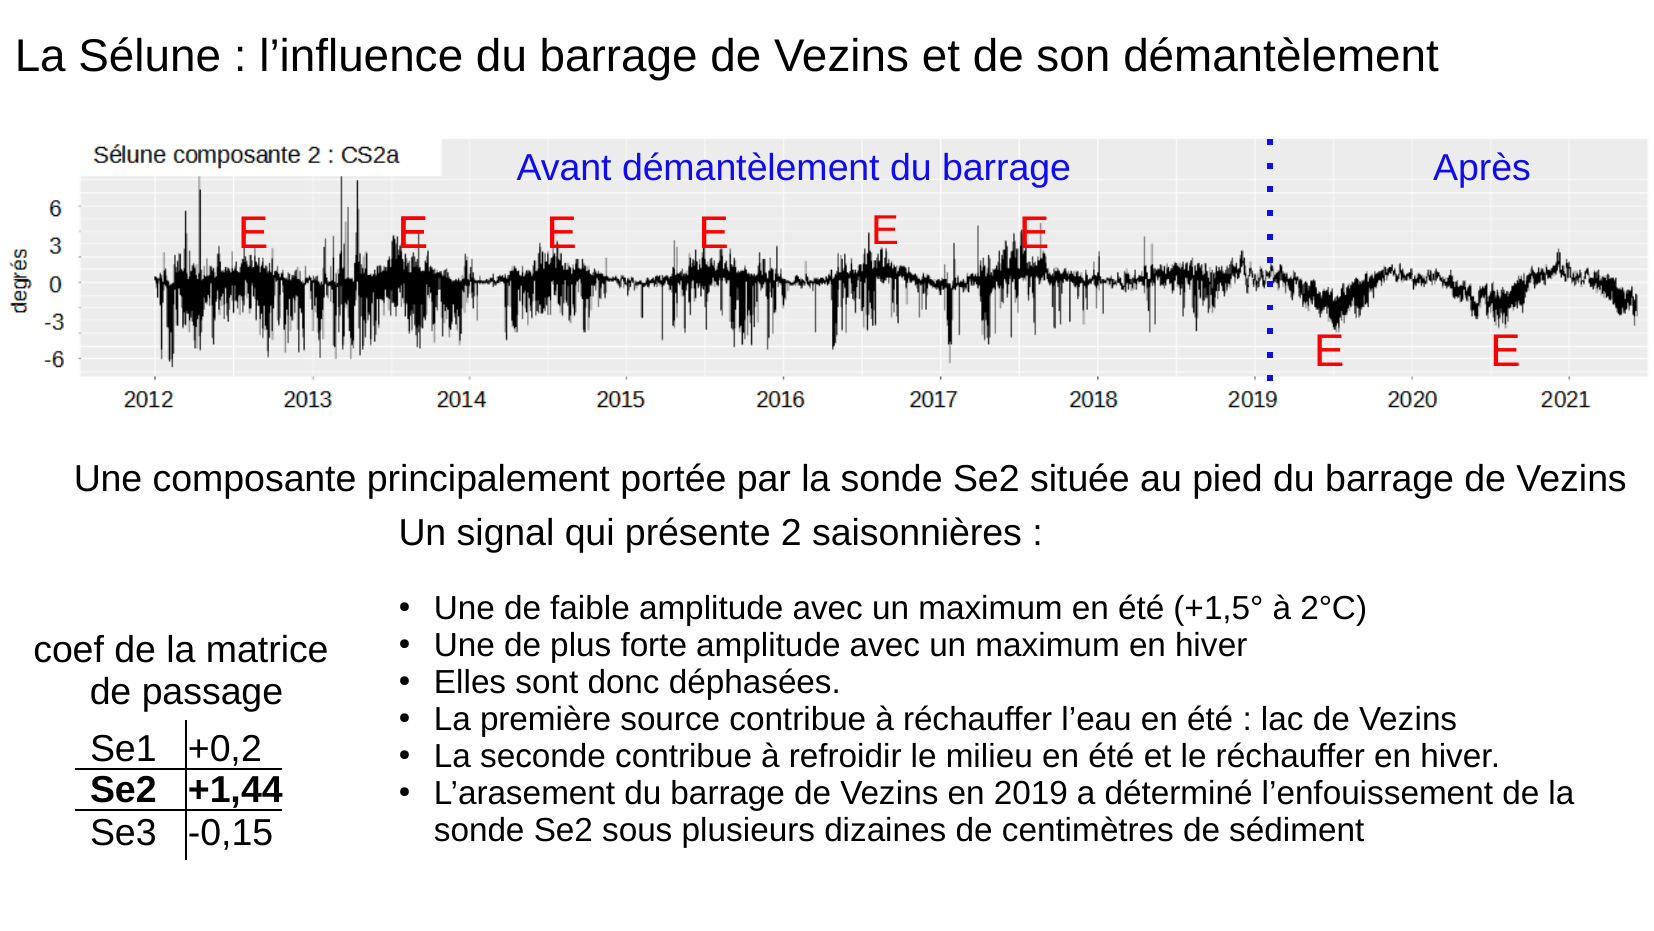

La Sélune : l’influence du barrage de Vezins et de son démantèlement
Avant démantèlement du barrage
Après
E
E
E
E
E
E
E
E
E
Une composante principalement portée par la sonde Se2 située au pied du barrage de Vezins
Un signal qui présente 2 saisonnières :
Une de faible amplitude avec un maximum en été (+1,5° à 2°C)
Une de plus forte amplitude avec un maximum en hiver
Elles sont donc déphasées.
La première source contribue à réchauffer l’eau en été : lac de Vezins
La seconde contribue à refroidir le milieu en été et le réchauffer en hiver.
L’arasement du barrage de Vezins en 2019 a déterminé l’enfouissement de la sonde Se2 sous plusieurs dizaines de centimètres de sédiment
coef de la matrice
de passage
Se1  +0,2
Se2  +1,44
Se3  -0,15